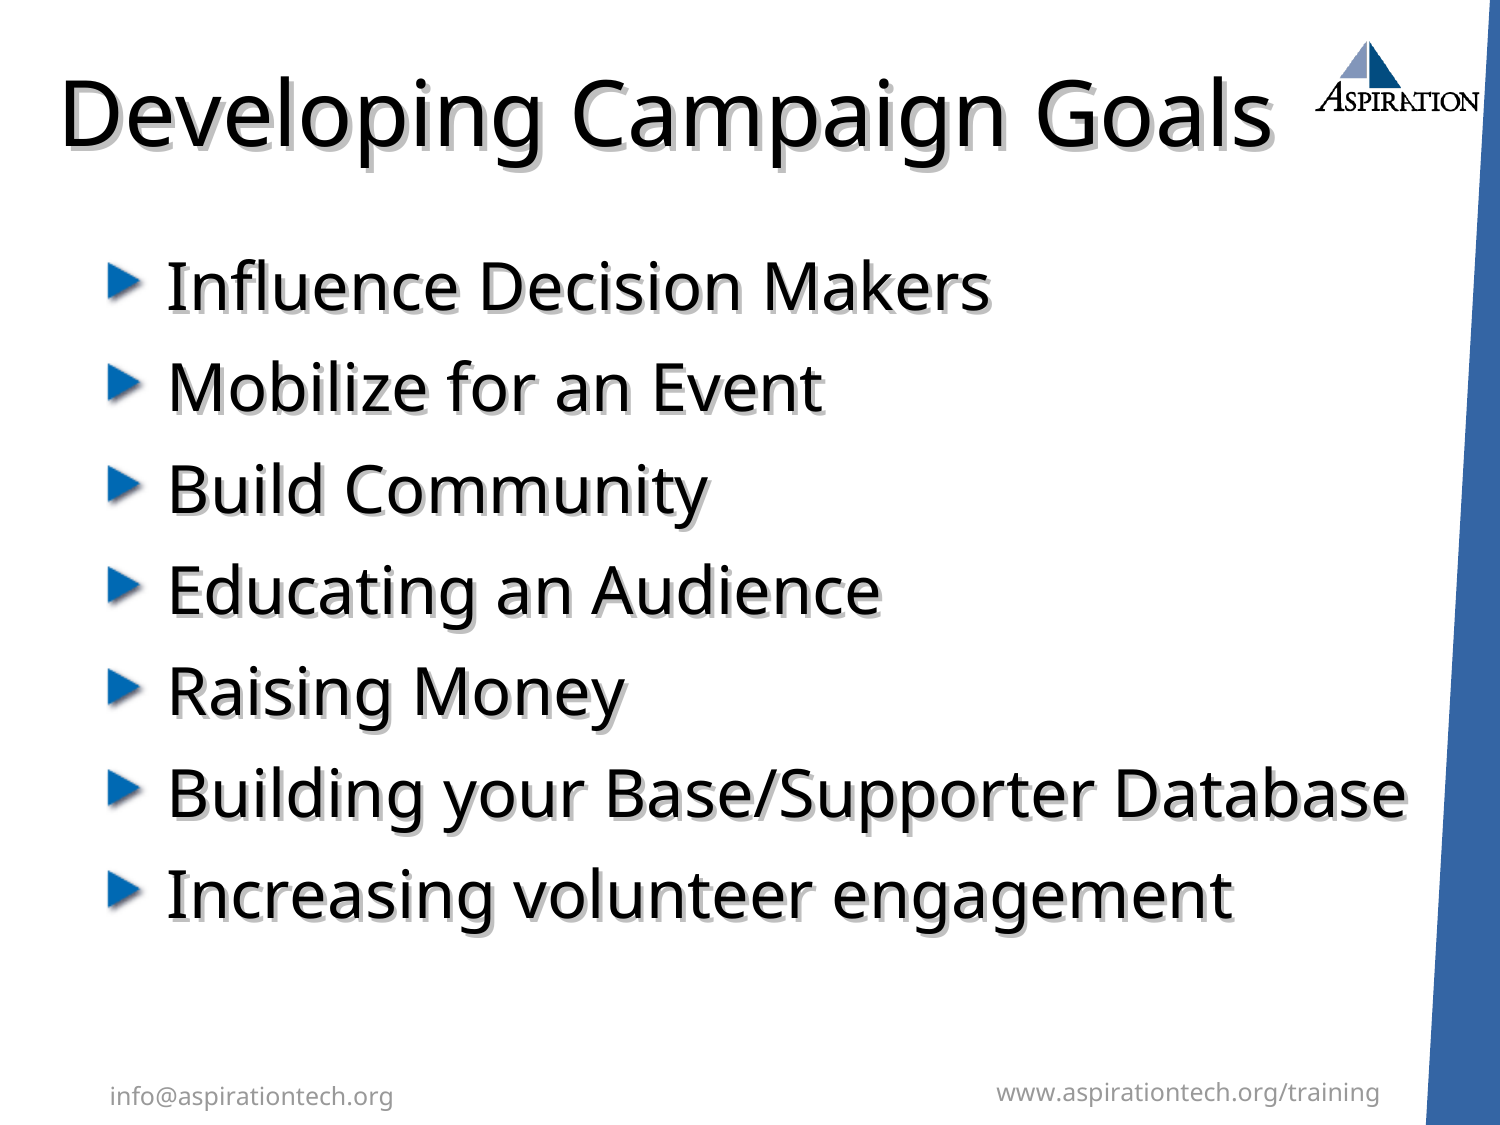

# Developing Campaign Goals
 Influence Decision Makers
 Mobilize for an Event
 Build Community
 Educating an Audience
 Raising Money
 Building your Base/Supporter Database
 Increasing volunteer engagement